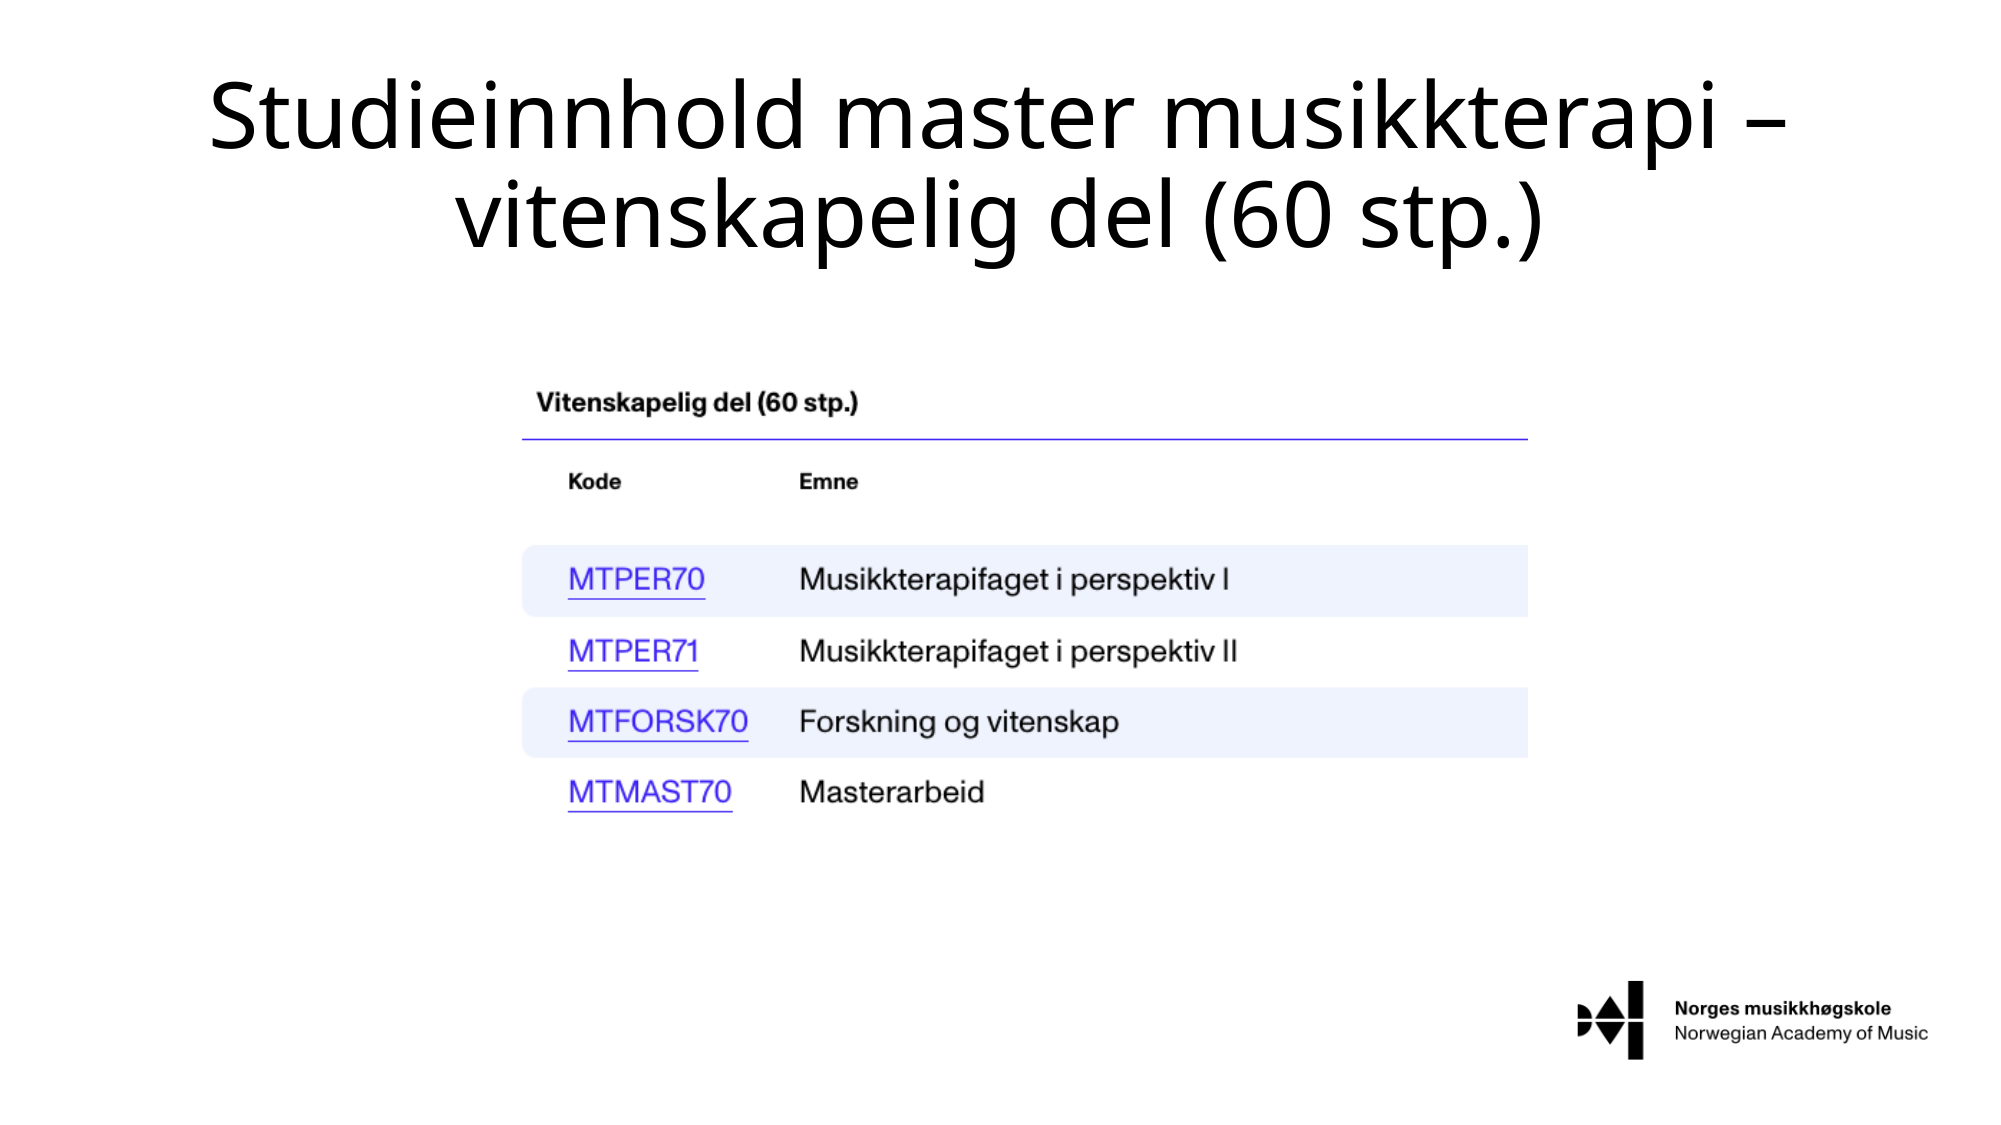

# Studieinnhold master musikkterapi – vitenskapelig del (60 stp.)